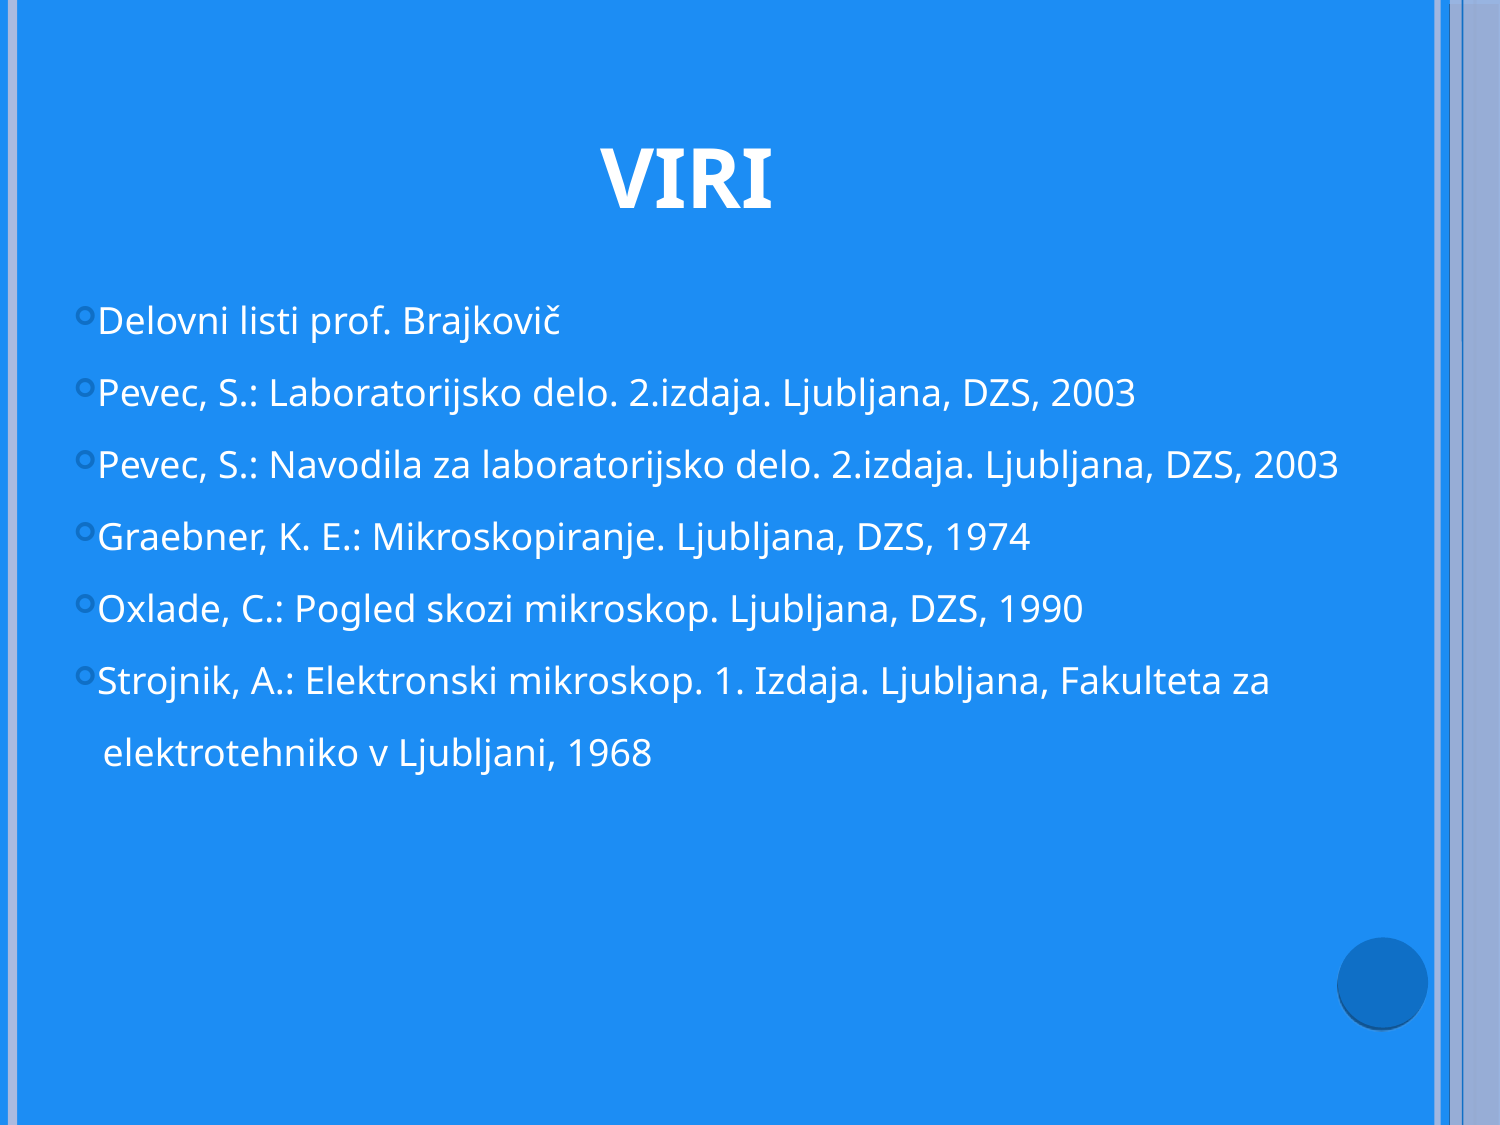

# VIRI
Delovni listi prof. Brajkovič
Pevec, S.: Laboratorijsko delo. 2.izdaja. Ljubljana, DZS, 2003
Pevec, S.: Navodila za laboratorijsko delo. 2.izdaja. Ljubljana, DZS, 2003
Graebner, K. E.: Mikroskopiranje. Ljubljana, DZS, 1974
Oxlade, C.: Pogled skozi mikroskop. Ljubljana, DZS, 1990
Strojnik, A.: Elektronski mikroskop. 1. Izdaja. Ljubljana, Fakulteta za
 elektrotehniko v Ljubljani, 1968